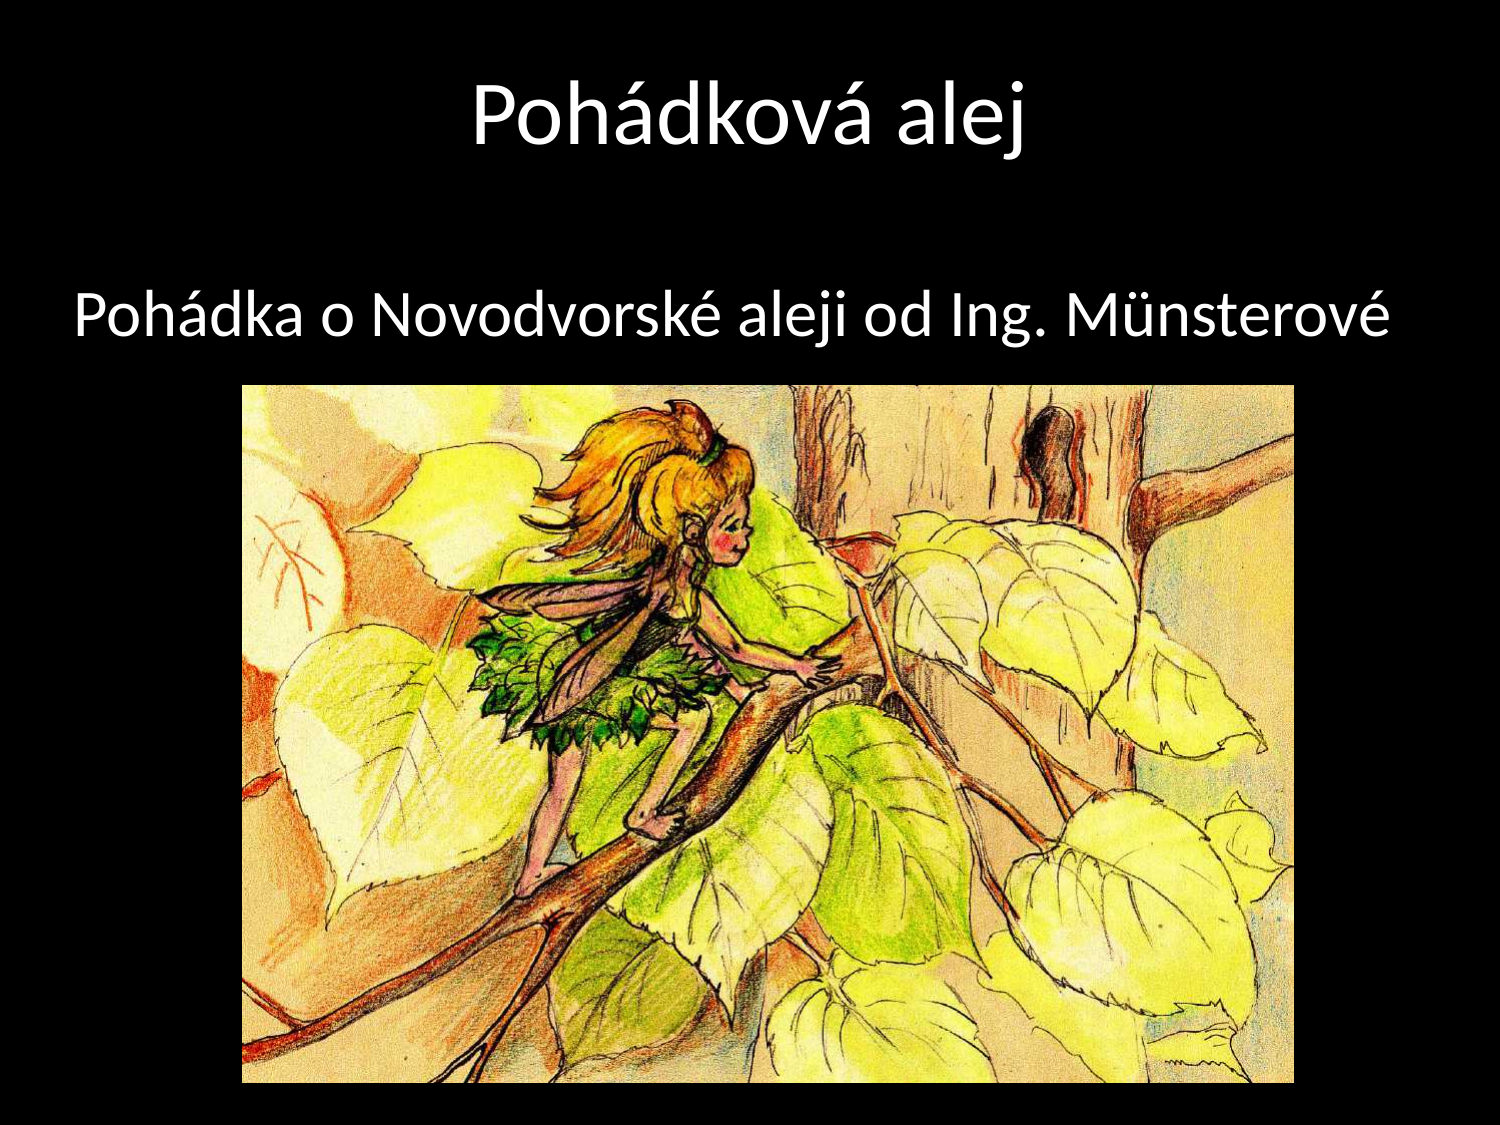

# Pohádková alej
Pohádka o Novodvorské aleji od Ing. Münsterové